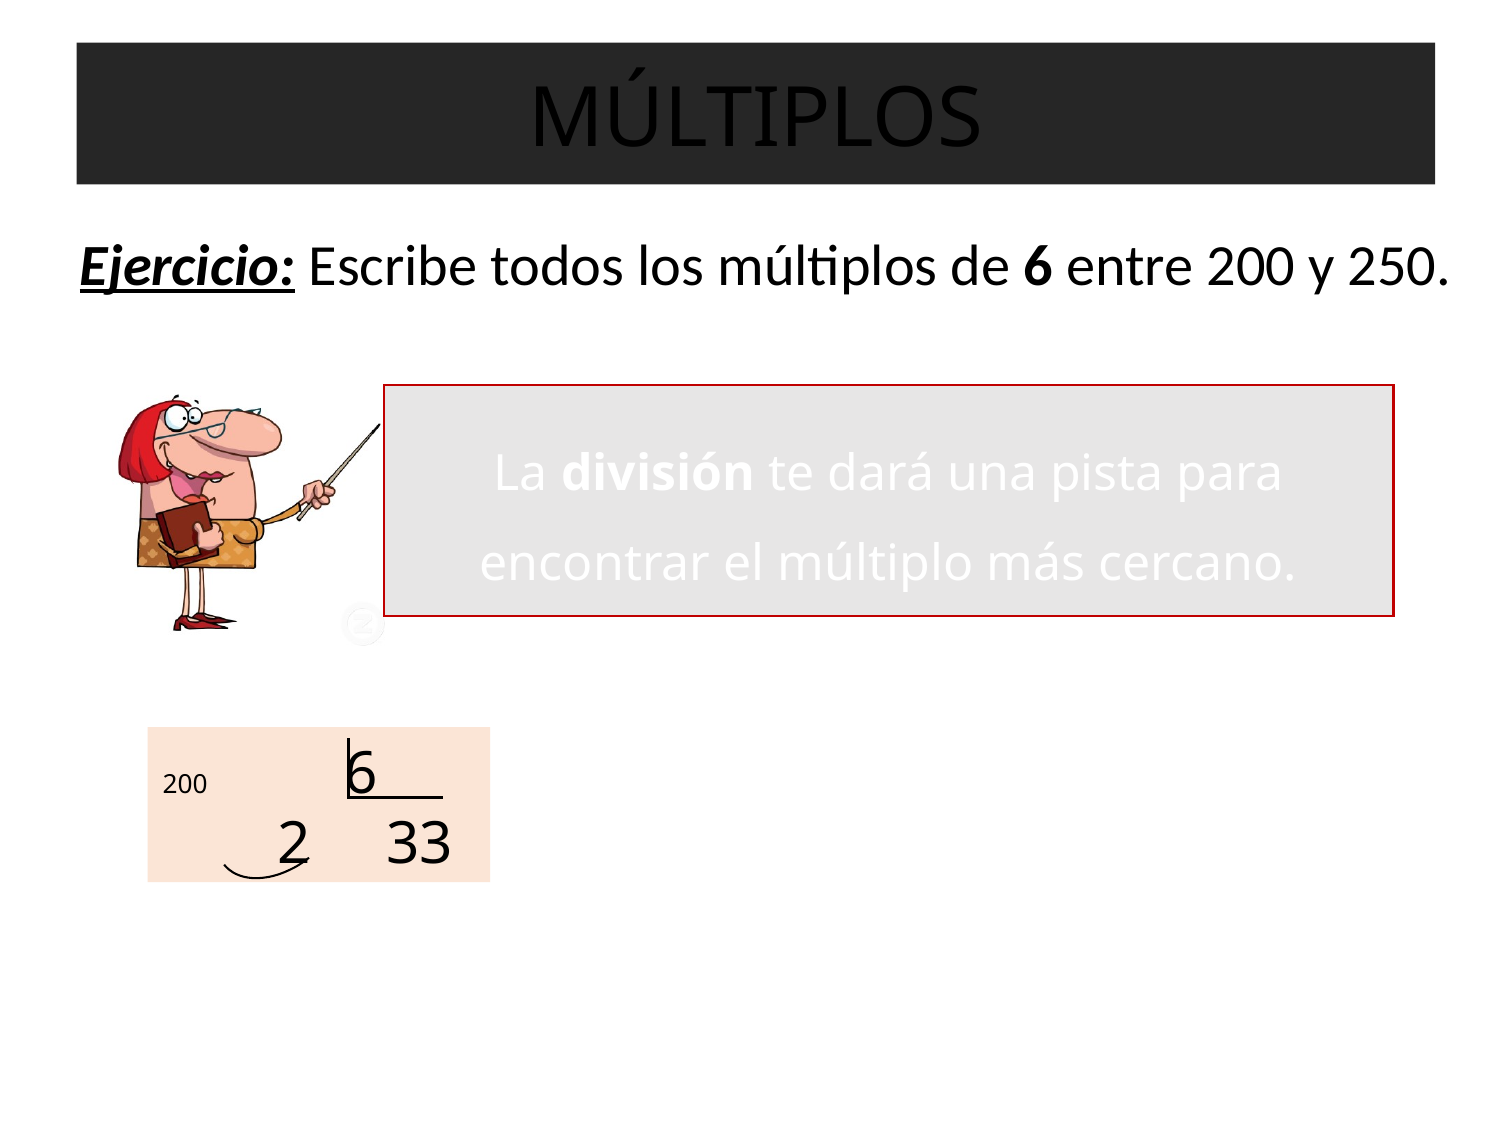

MÚLTIPLOS
Ejercicio: Escribe todos los múltiplos de 6 entre 200 y 250.
La división te dará una pista para encontrar el múltiplo más cercano.
 6 2 33